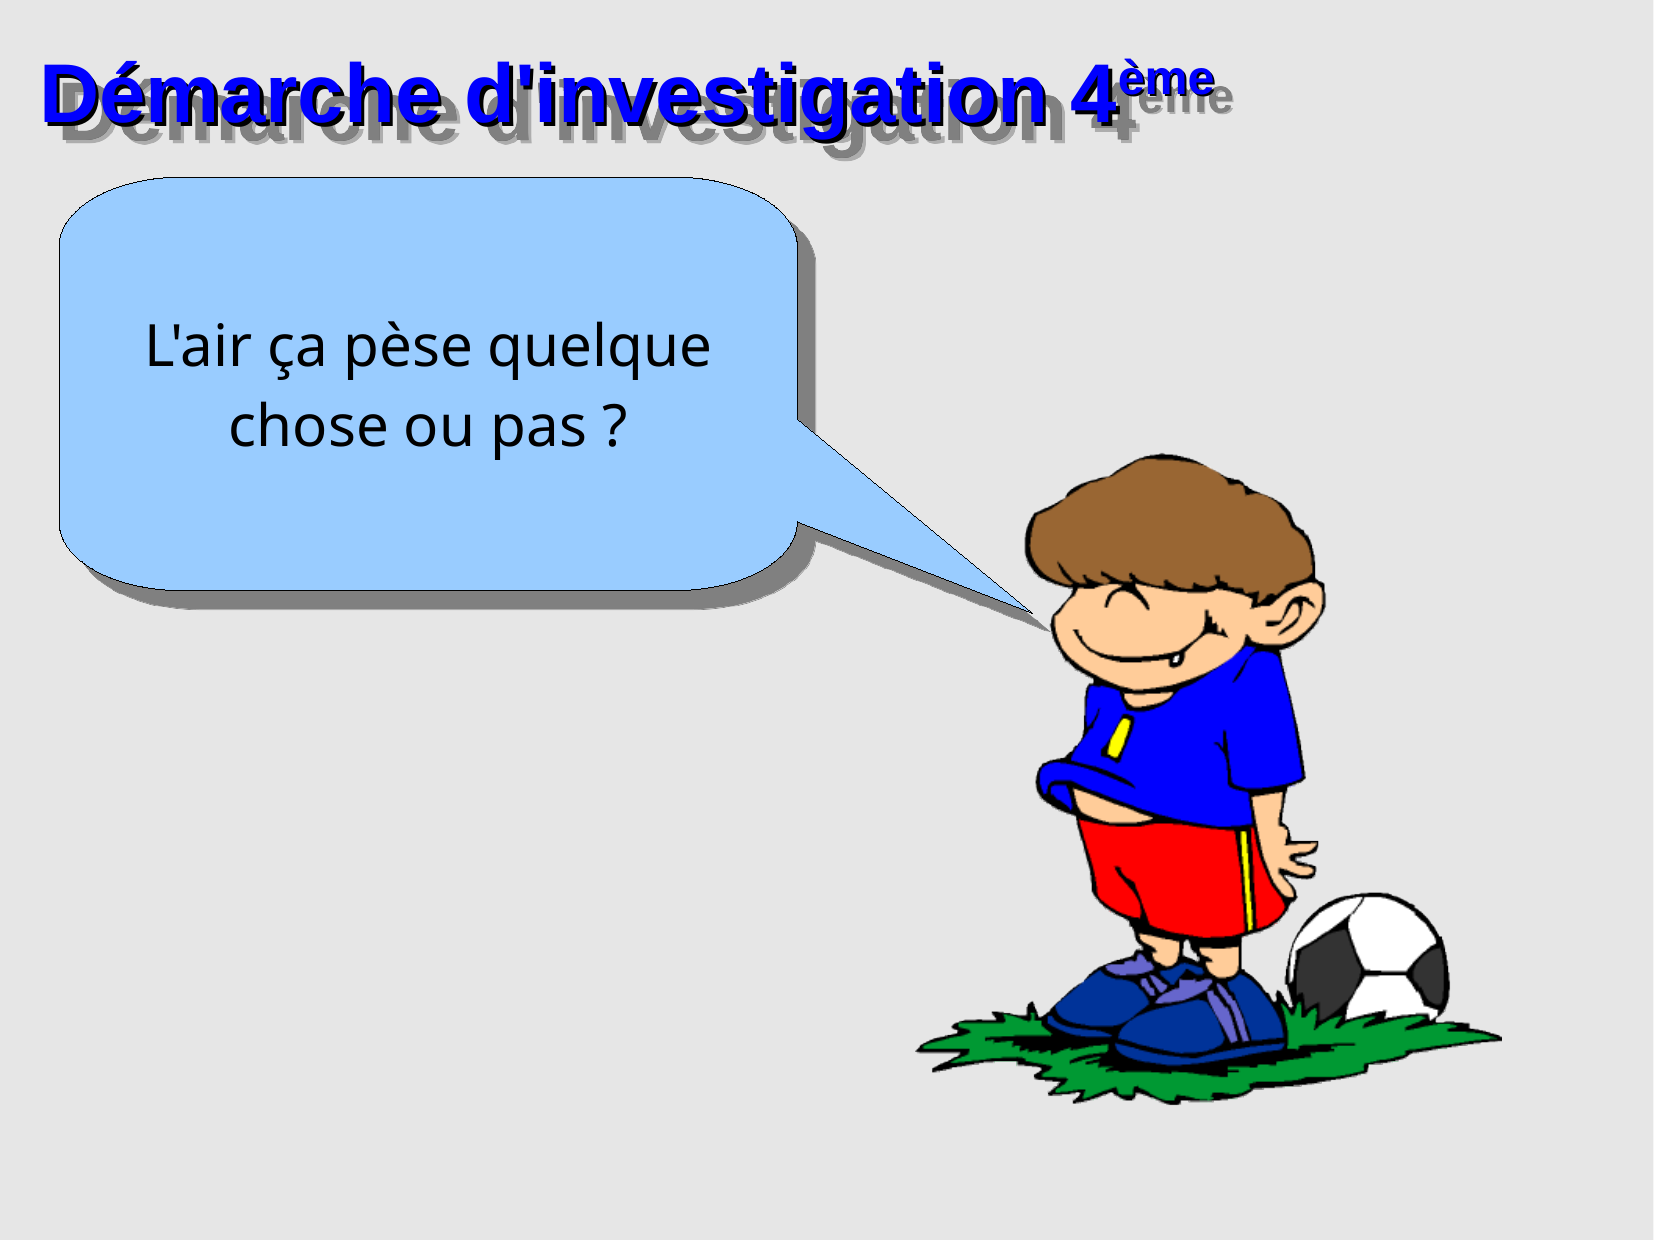

Démarche d'investigation 4ème
L'air ça pèse quelque chose ou pas ?